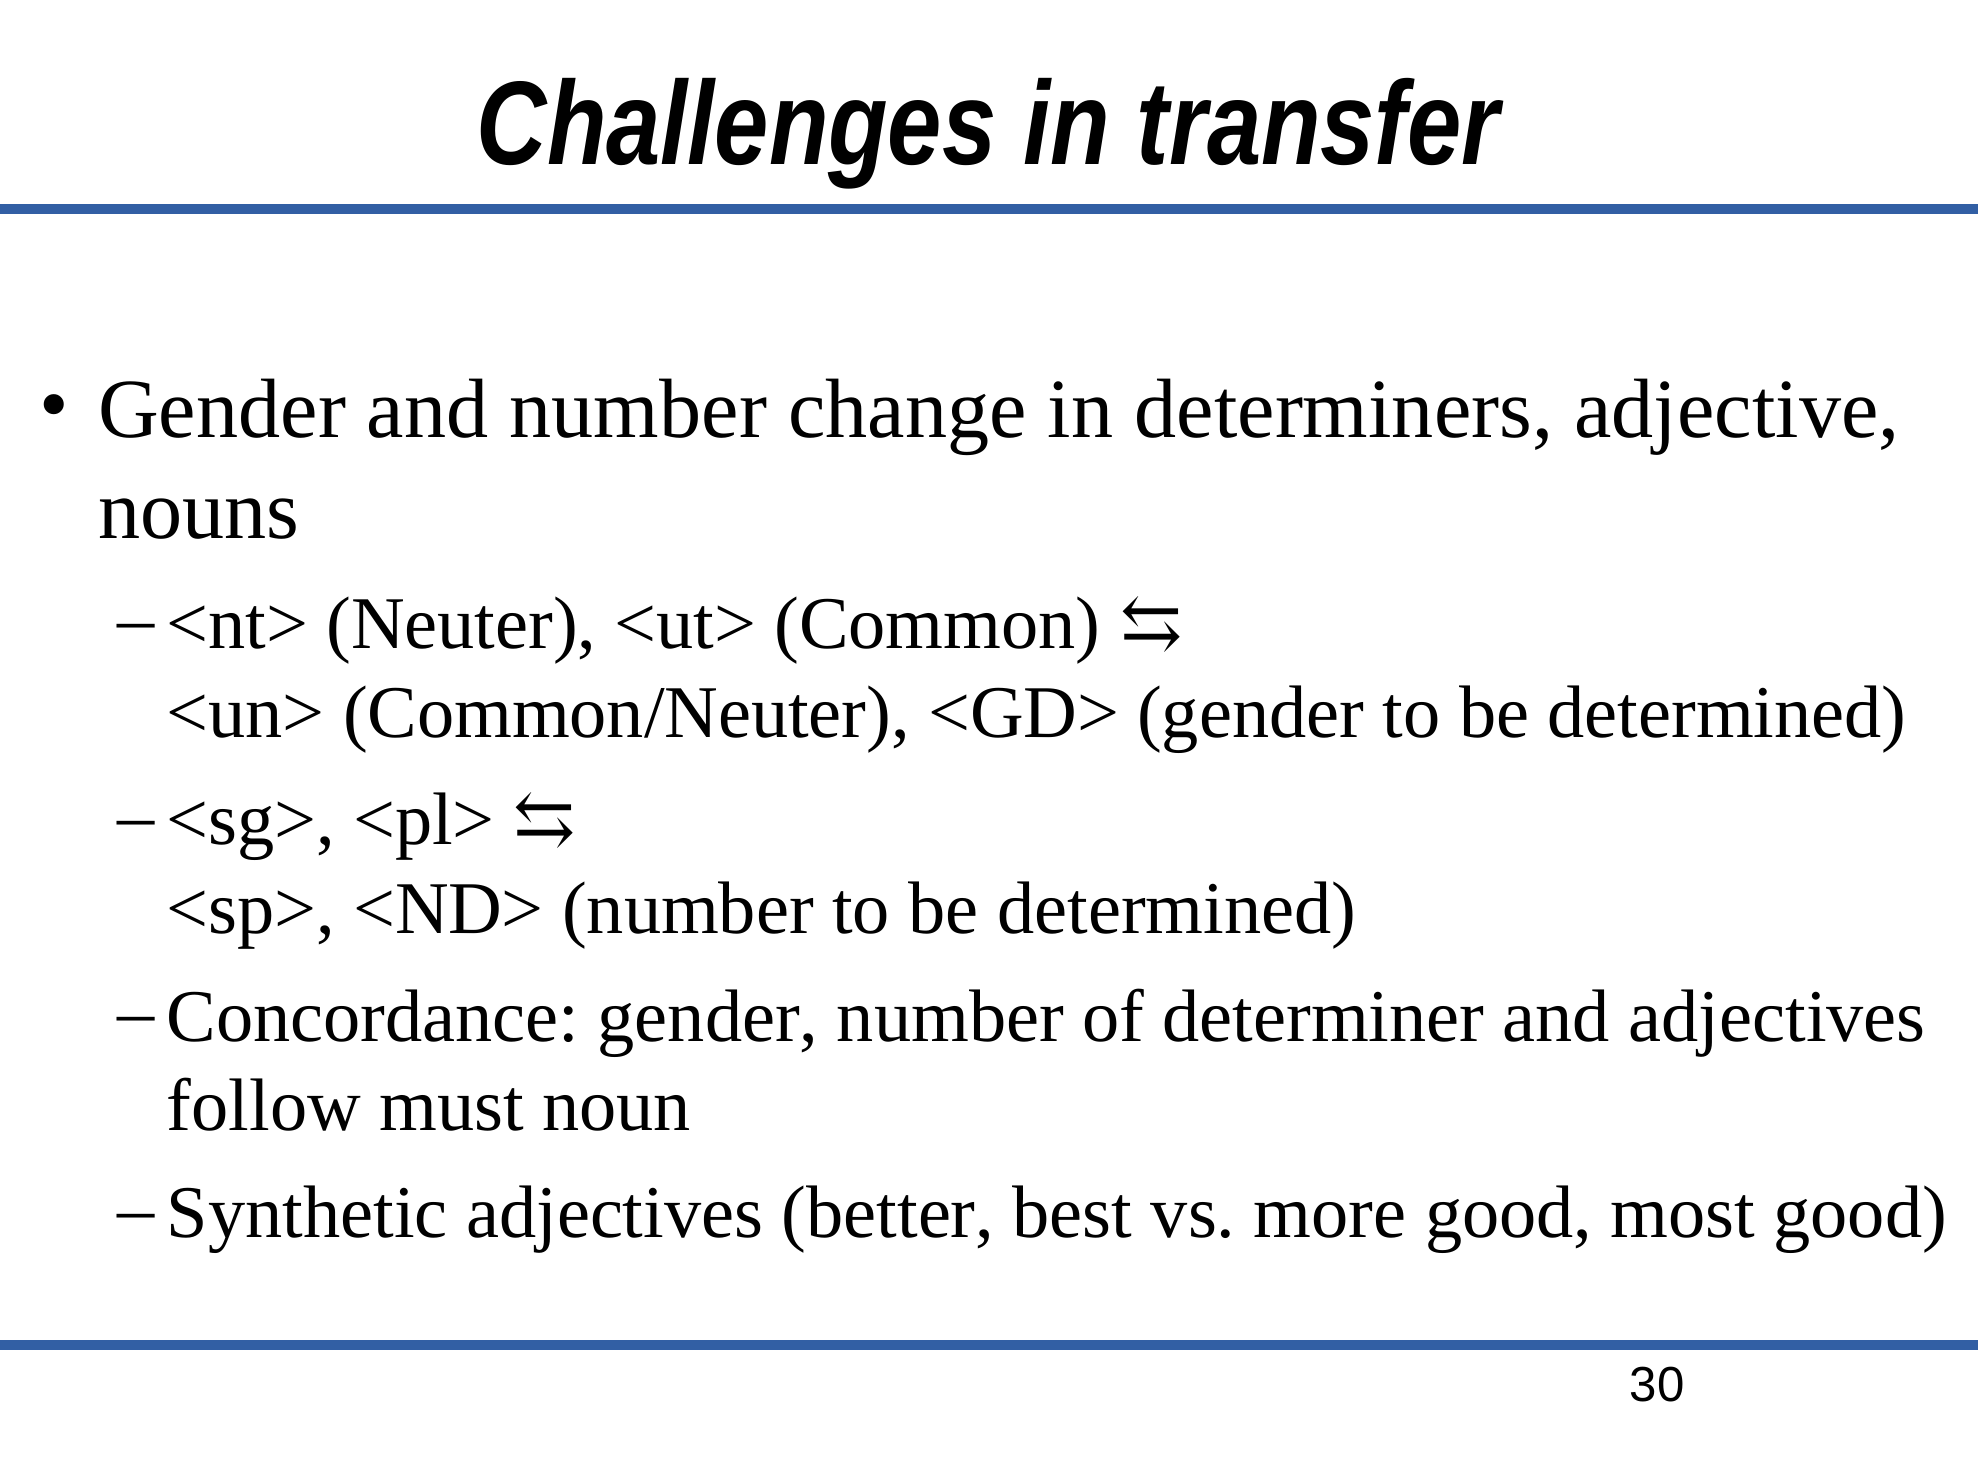

# Challenges in transfer
Gender and number change in determiners, adjective, nouns
<nt> (Neuter), <ut> (Common) ⇆
<un> (Common/Neuter), <GD> (gender to be determined)
<sg>, <pl> ⇆
<sp>, <ND> (number to be determined)
Concordance: gender, number of determiner and adjectives follow must noun
Synthetic adjectives (better, best vs. more good, most good)